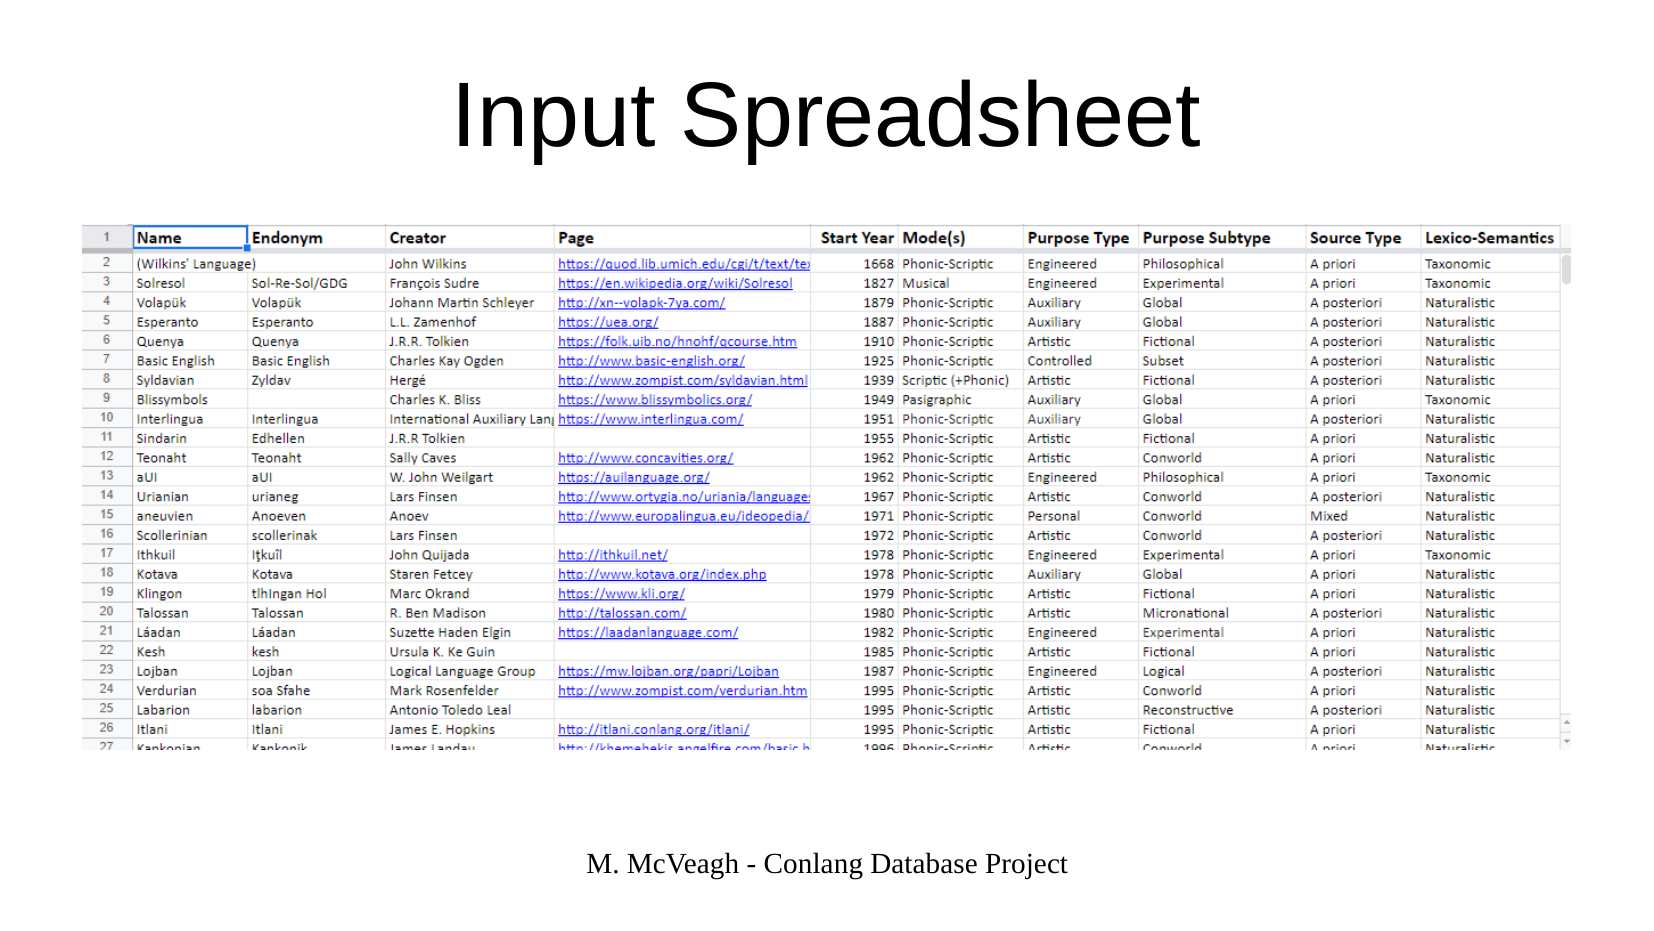

# Input Spreadsheet
M. McVeagh - Conlang Database Project